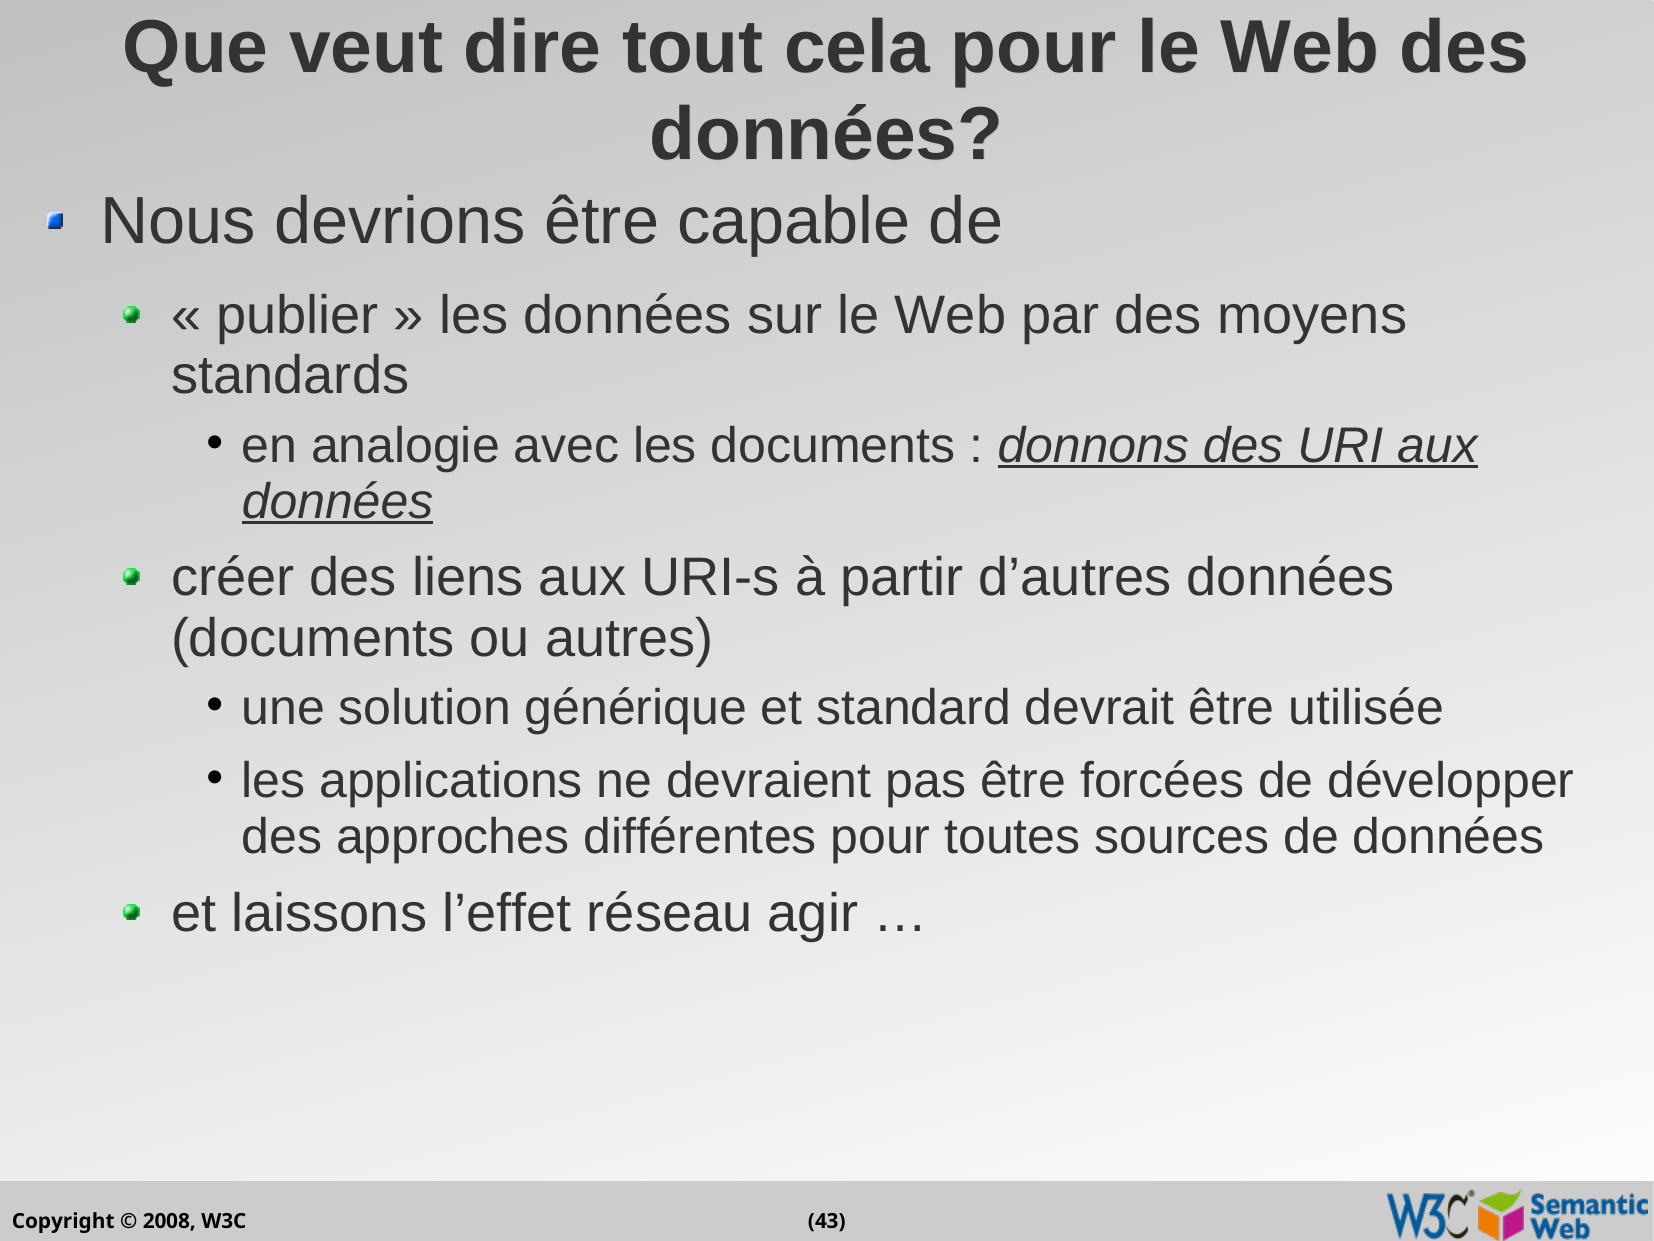

# Que veut dire tout cela pour le Web des données?
Nous devrions être capable de
« publier » les données sur le Web par des moyens standards
en analogie avec les documents : donnons des URI aux données
créer des liens aux URI-s à partir d’autres données (documents ou autres)
une solution générique et standard devrait être utilisée
les applications ne devraient pas être forcées de développer des approches différentes pour toutes sources de données
et laissons l’effet réseau agir …